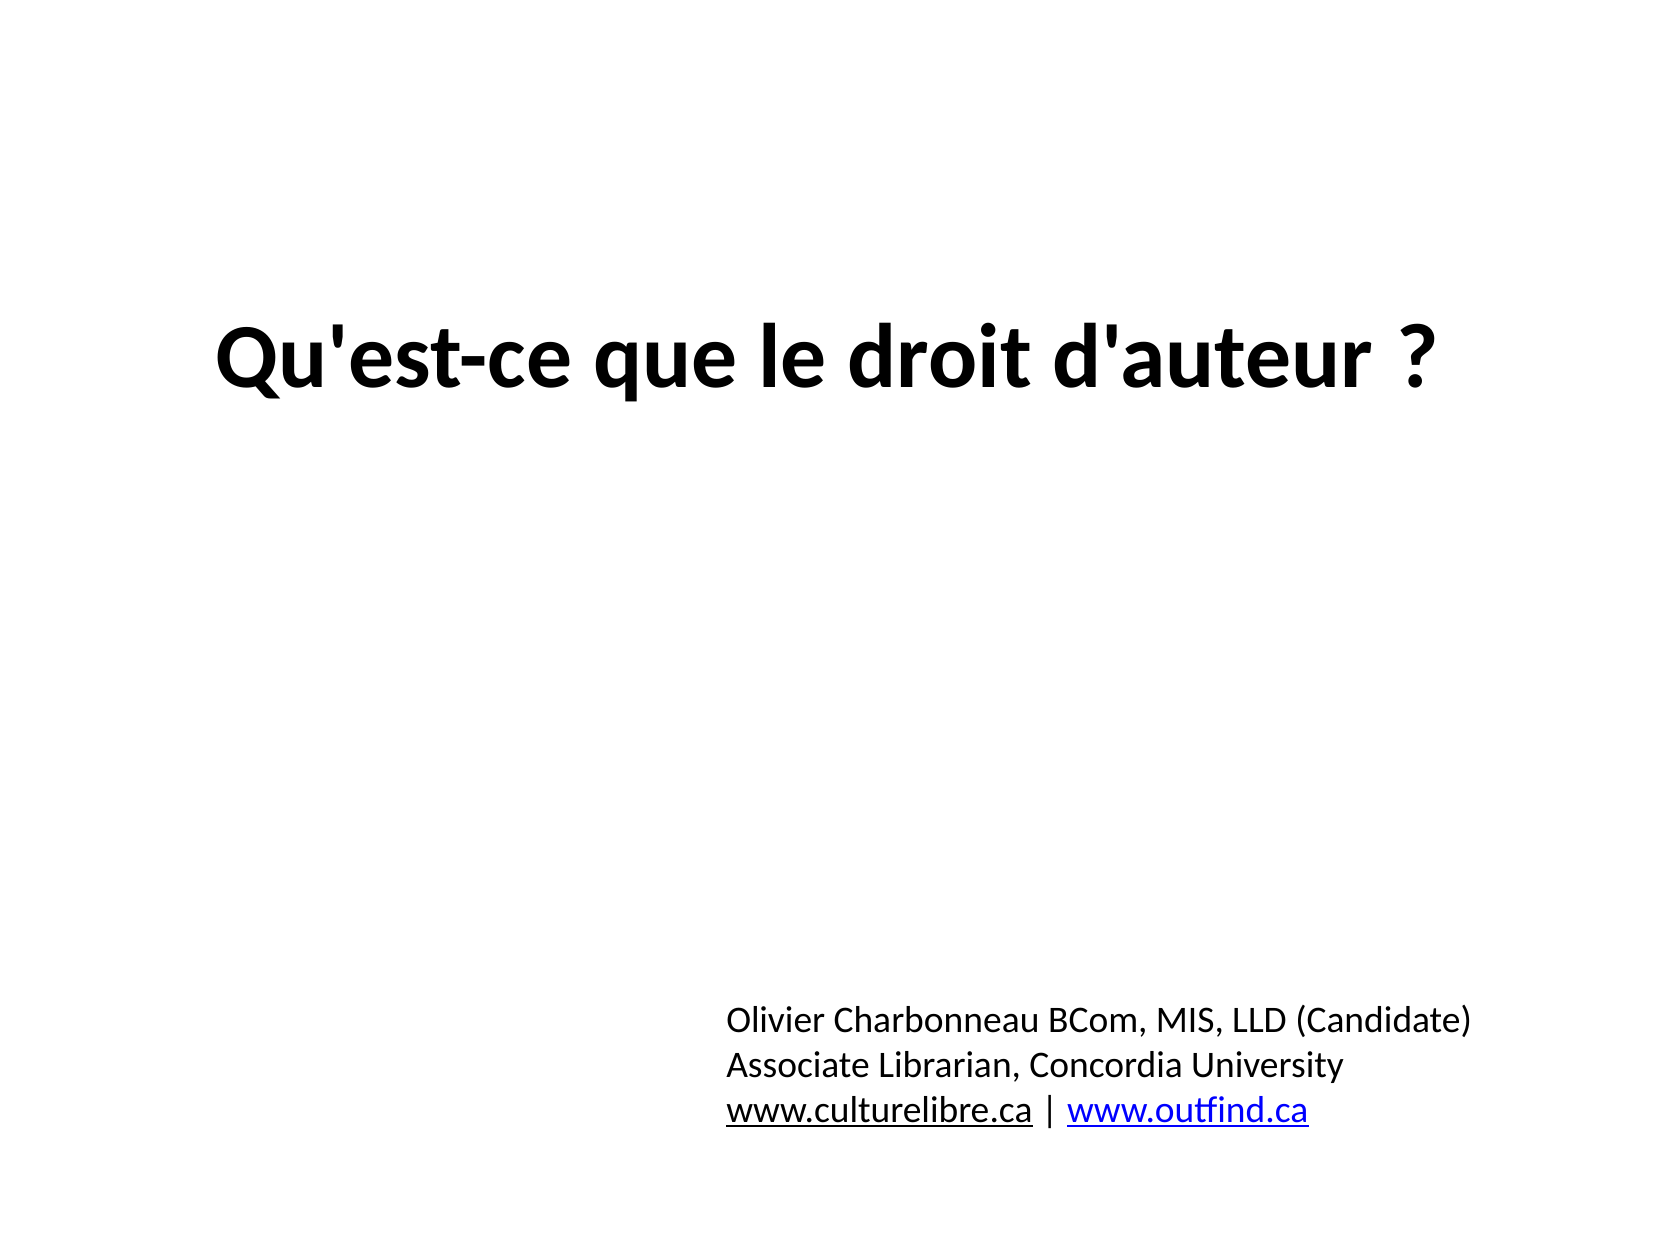

# Qu'est-ce que le droit d'auteur ?
Olivier Charbonneau BCom, MIS, LLD (Candidate)
Associate Librarian, Concordia University
www.culturelibre.ca | www.outfind.ca